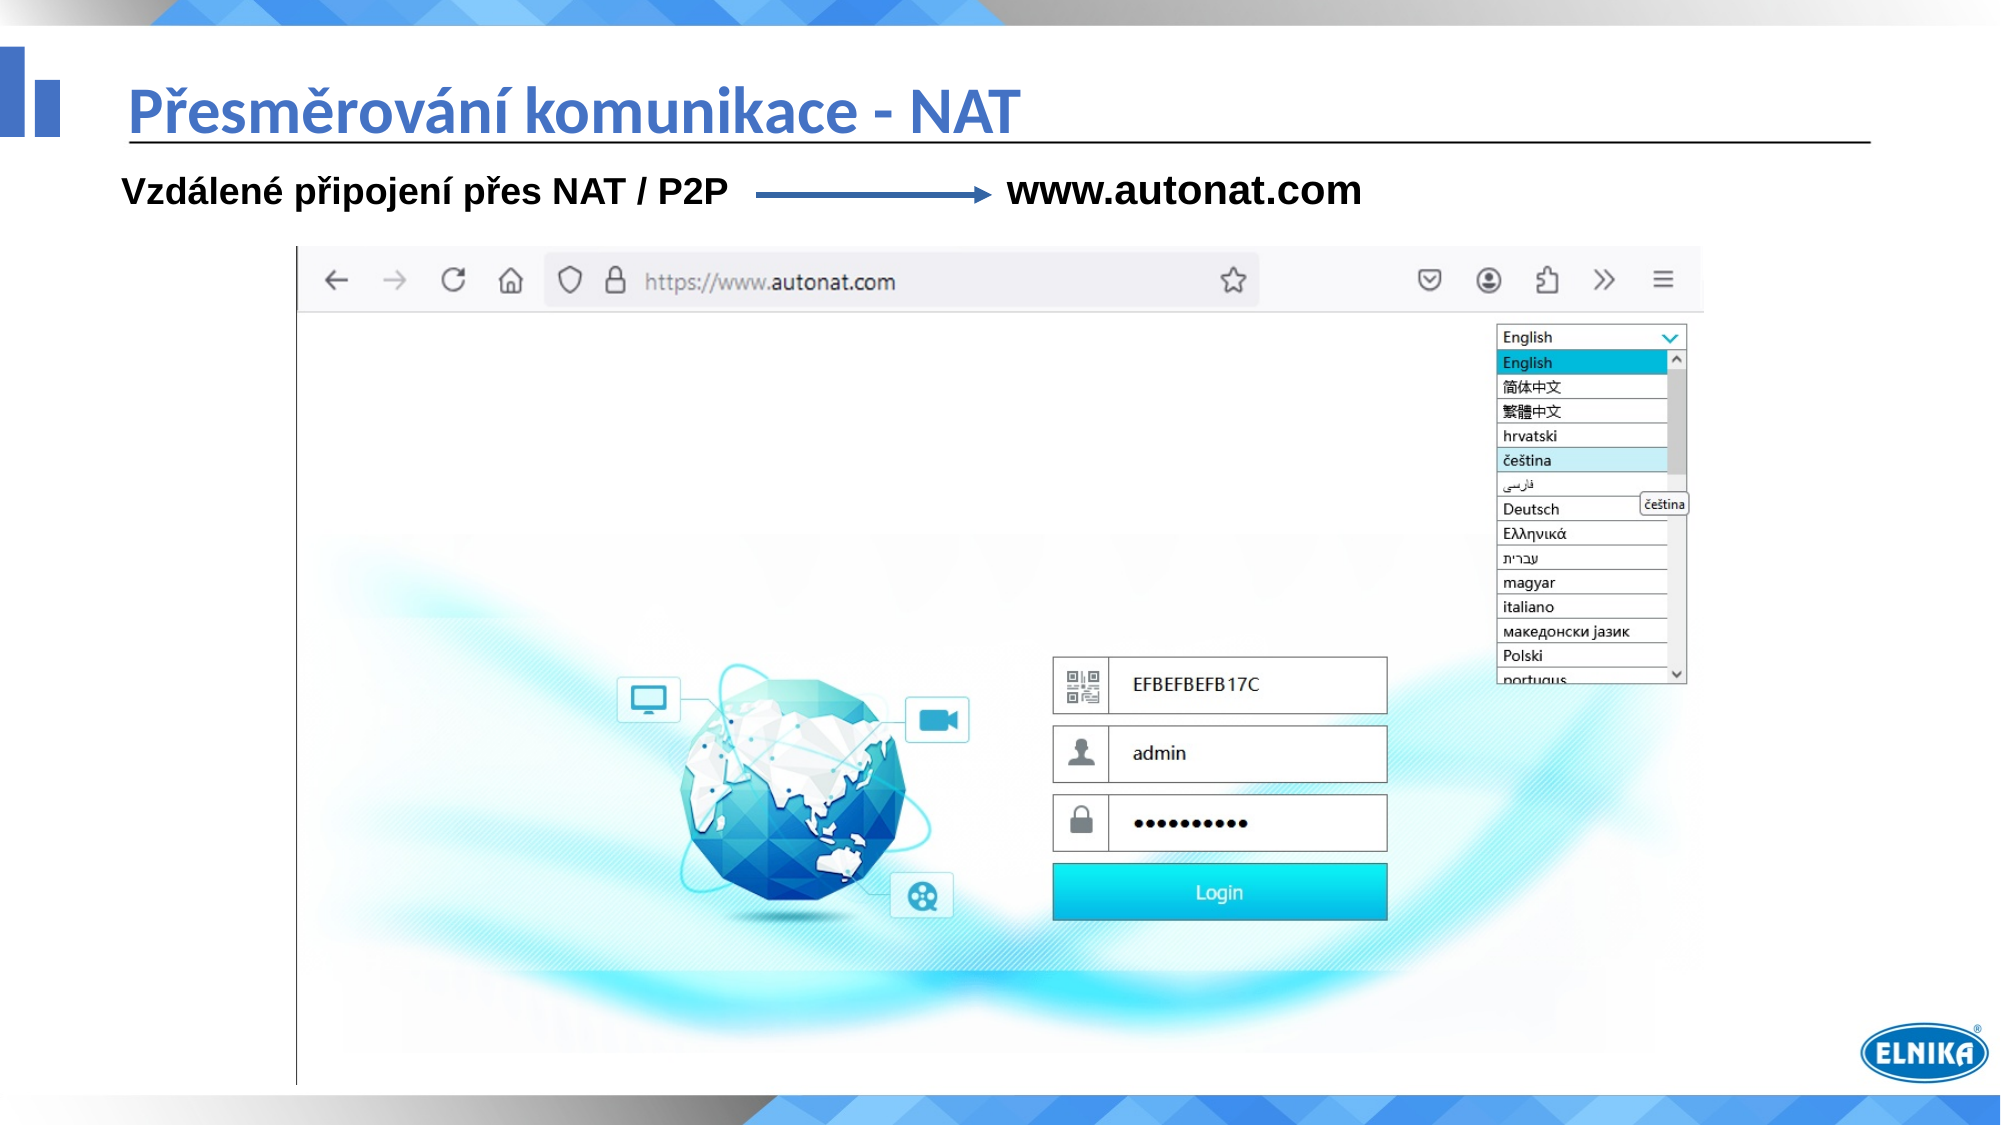

Přesměrování komunikace - NAT
Vzdálené připojení přes NAT / P2P 				www.autonat.com